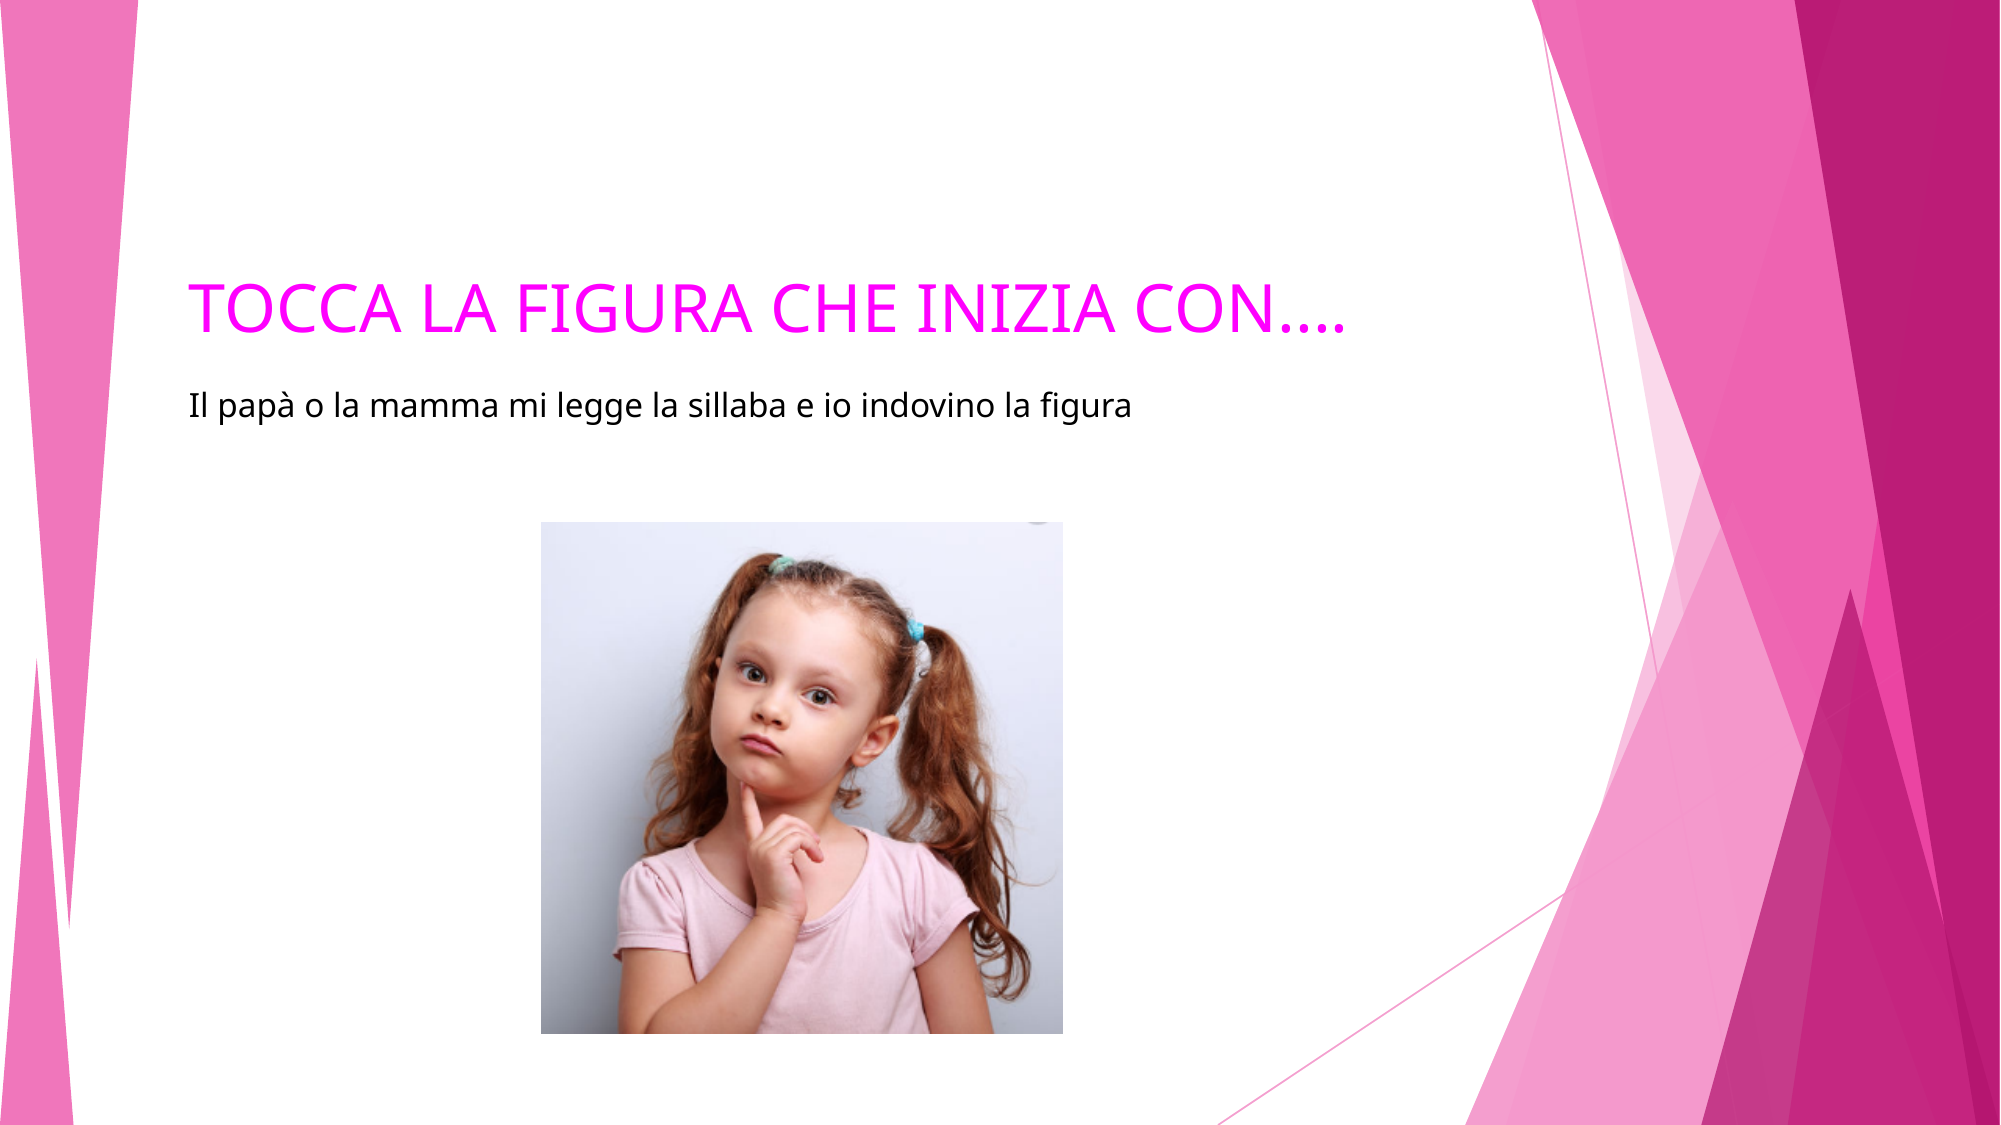

# TOCCA LA FIGURA CHE INIZIA CON....
Il papà o la mamma mi legge la sillaba e io indovino la figura